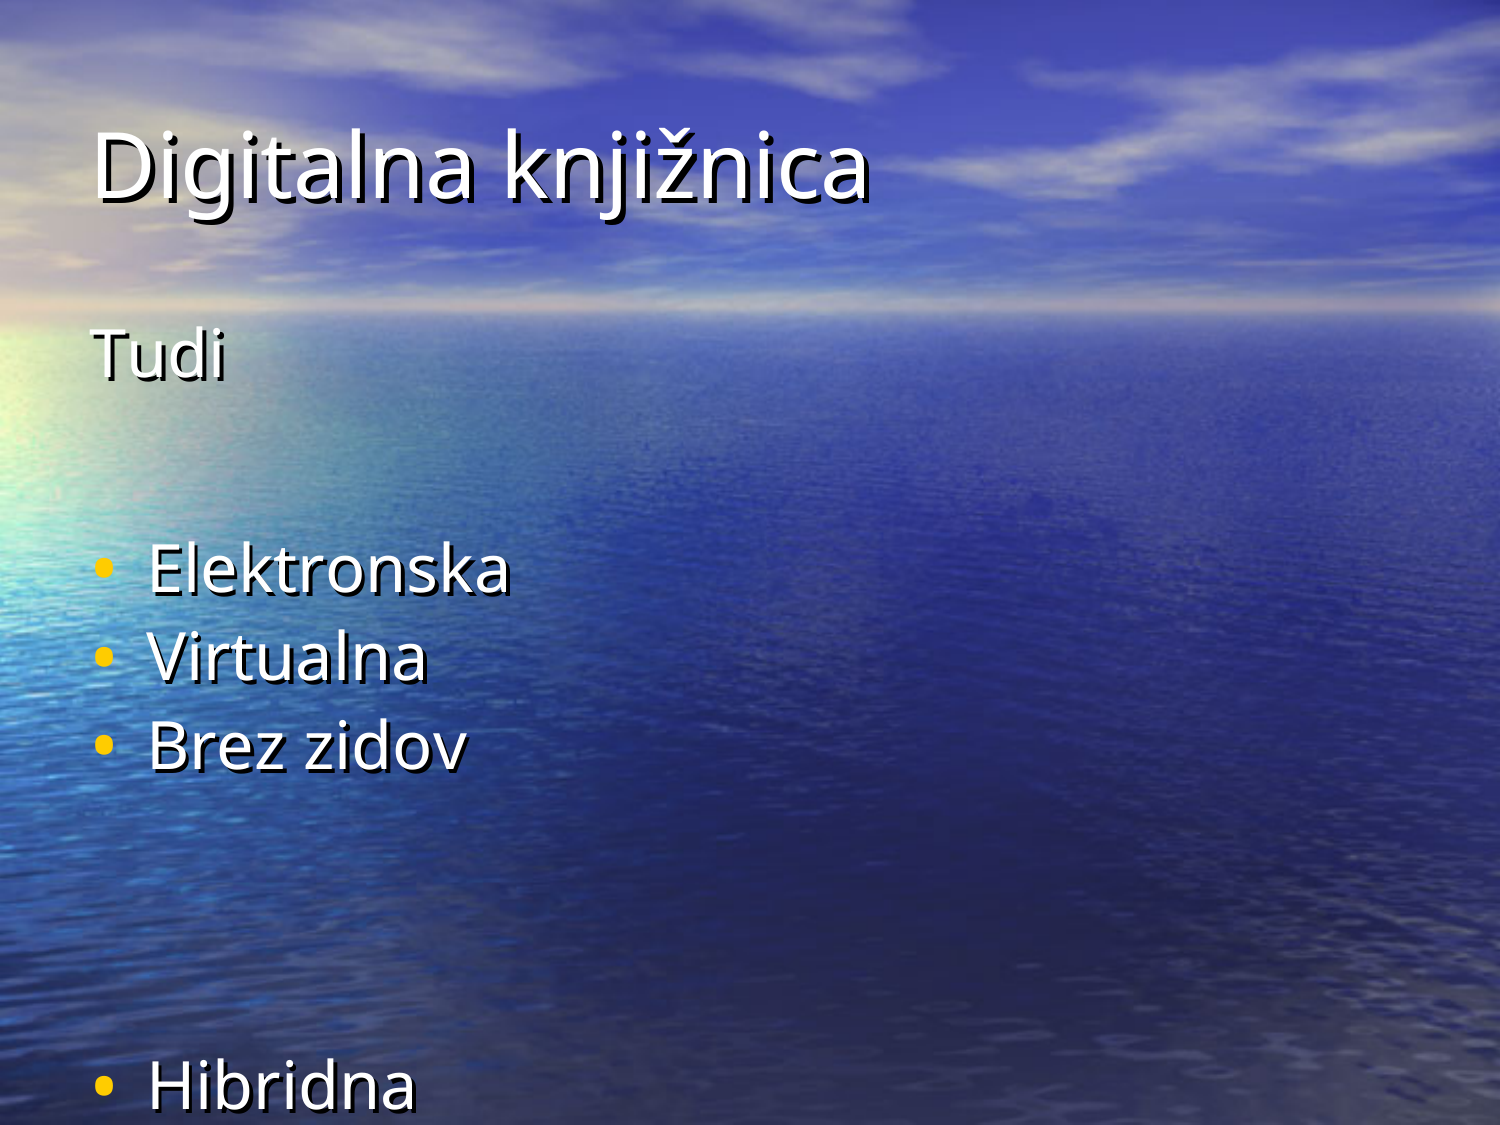

# Digitalna knjižnica
Tudi
Elektronska
Virtualna
Brez zidov
Hibridna